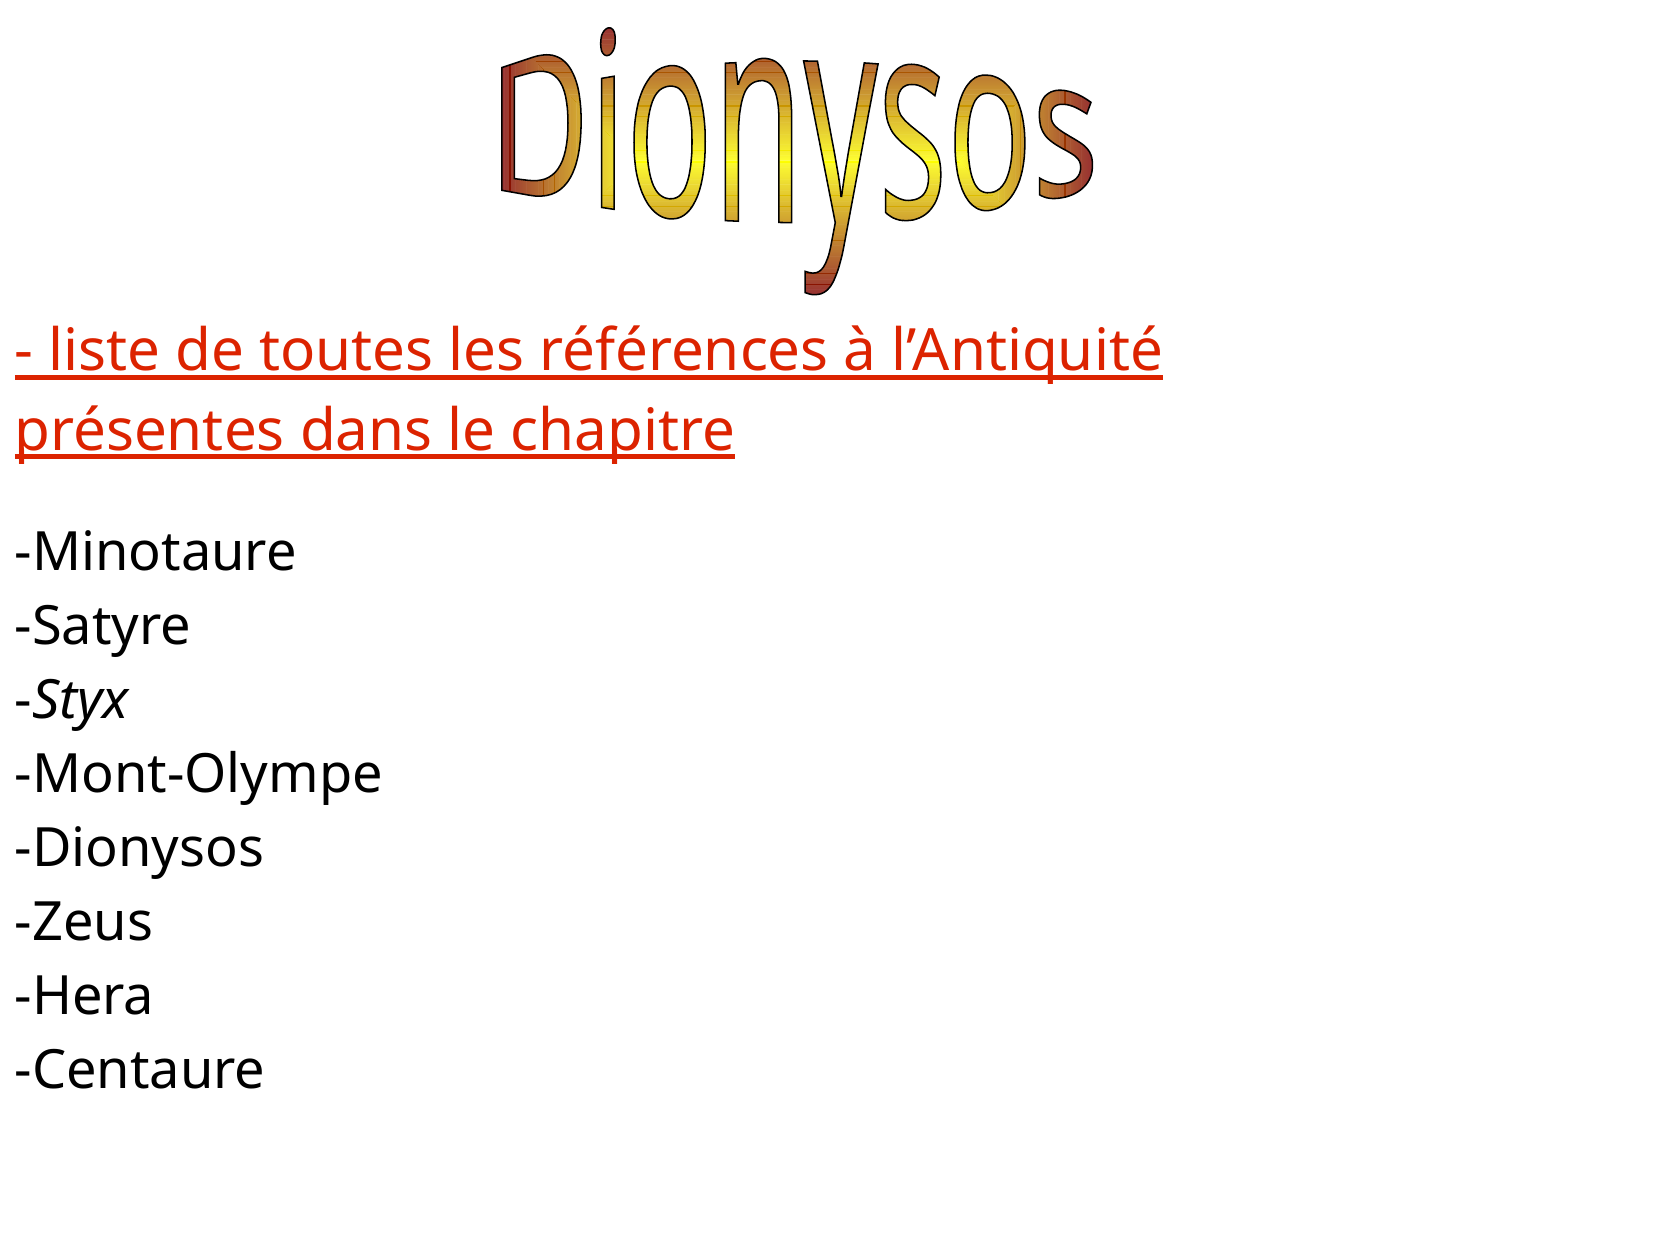

Dionysos
- liste de toutes les références à l’Antiquité présentes dans le chapitre
-Minotaure
-Satyre
-Styx
-Mont-Olympe
-Dionysos
-Zeus
-Hera
-Centaure